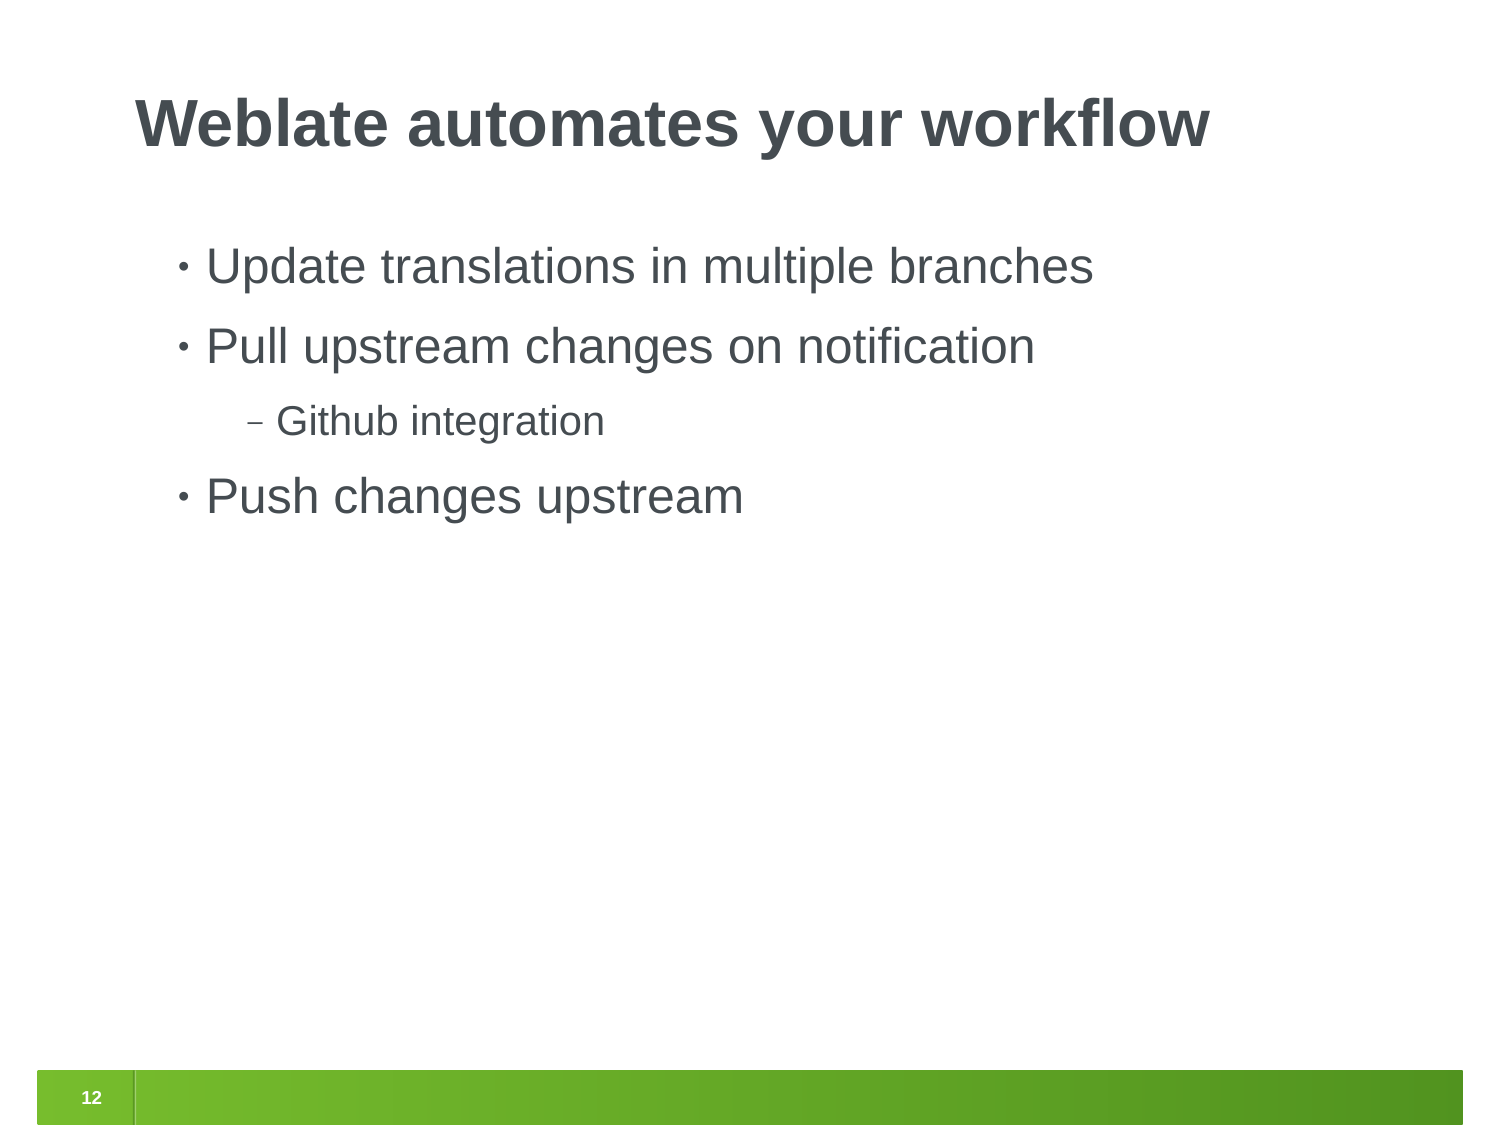

# Weblate automates your workflow
Update translations in multiple branches
Pull upstream changes on notification
Github integration
Push changes upstream